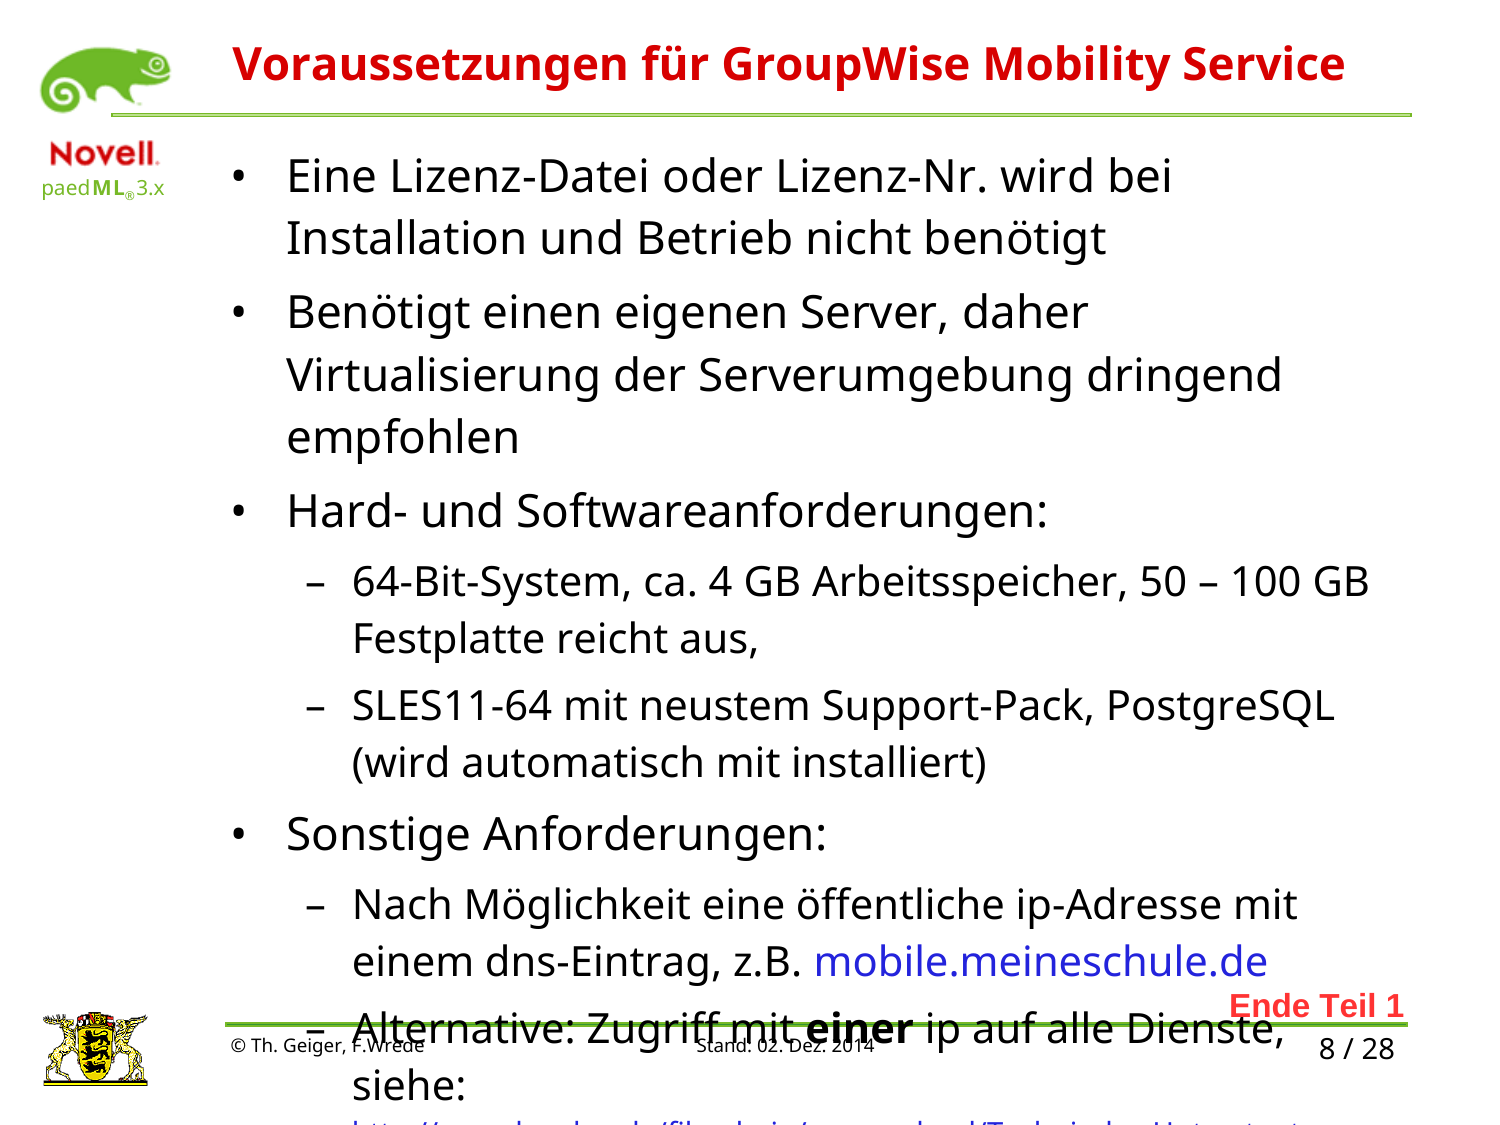

# Voraussetzungen für GroupWise Mobility Service
Eine Lizenz-Datei oder Lizenz-Nr. wird bei Installation und Betrieb nicht benötigt
Benötigt einen eigenen Server, daher Virtualisierung der Serverumgebung dringend empfohlen
Hard- und Softwareanforderungen:
64-Bit-System, ca. 4 GB Arbeitsspeicher, 50 – 100 GB Festplatte reicht aus,
SLES11-64 mit neustem Support-Pack, PostgreSQL (wird automatisch mit installiert)
Sonstige Anforderungen:
Nach Möglichkeit eine öffentliche ip-Adresse mit einem dns-Eintrag, z.B. mobile.meineschule.de
Alternative: Zugriff mit einer ip auf alle Dienste, siehe:
http://www.lmz-bw.de/fileadmin/user_upload/Technische_Unterstuetzung_SPN/Dateien/6_Kundenportal/2_Novell/3_Erweiterungen/Zertifikate-Anleitung.pdf
Ende Teil 1
8
© Th. Geiger, F.Wrede
02. Dez. 2014